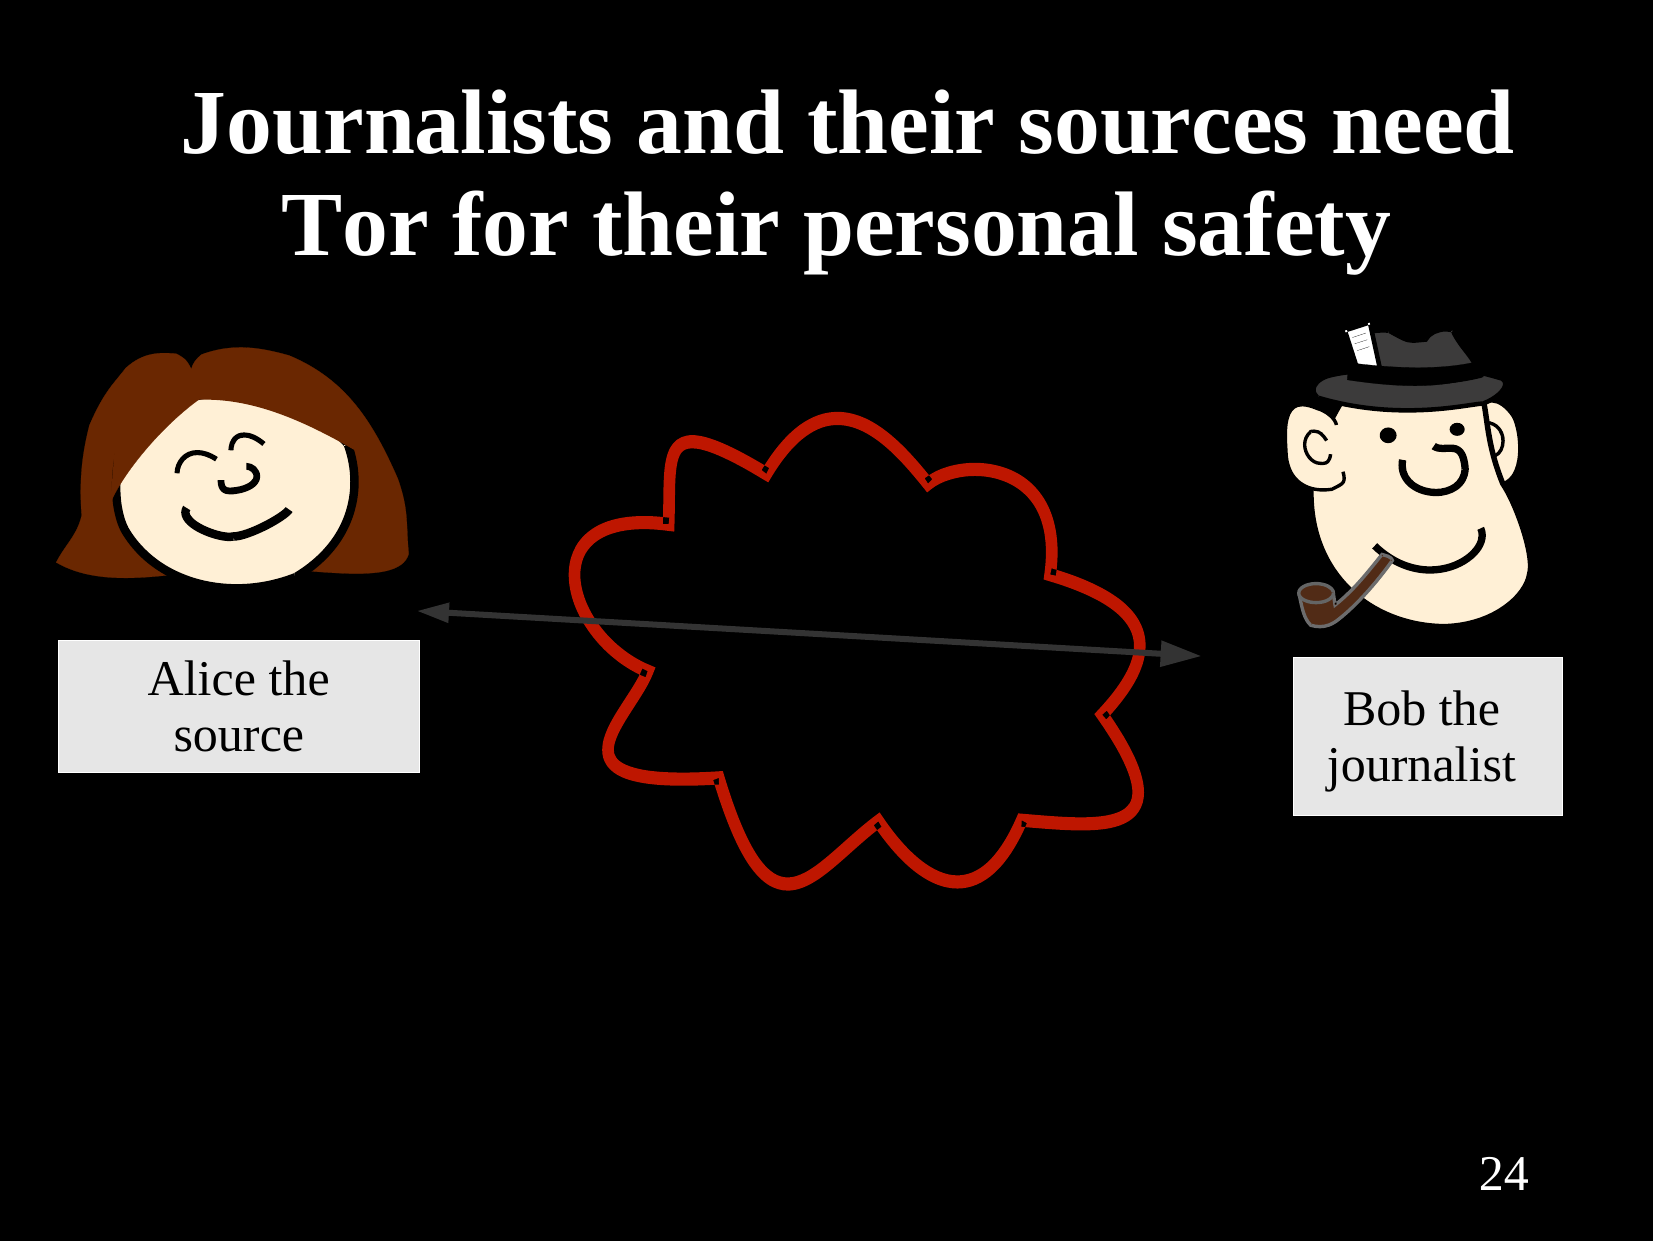

Journalists and their sources need Tor for their personal safety
Alice the
source
Bob the
journalist